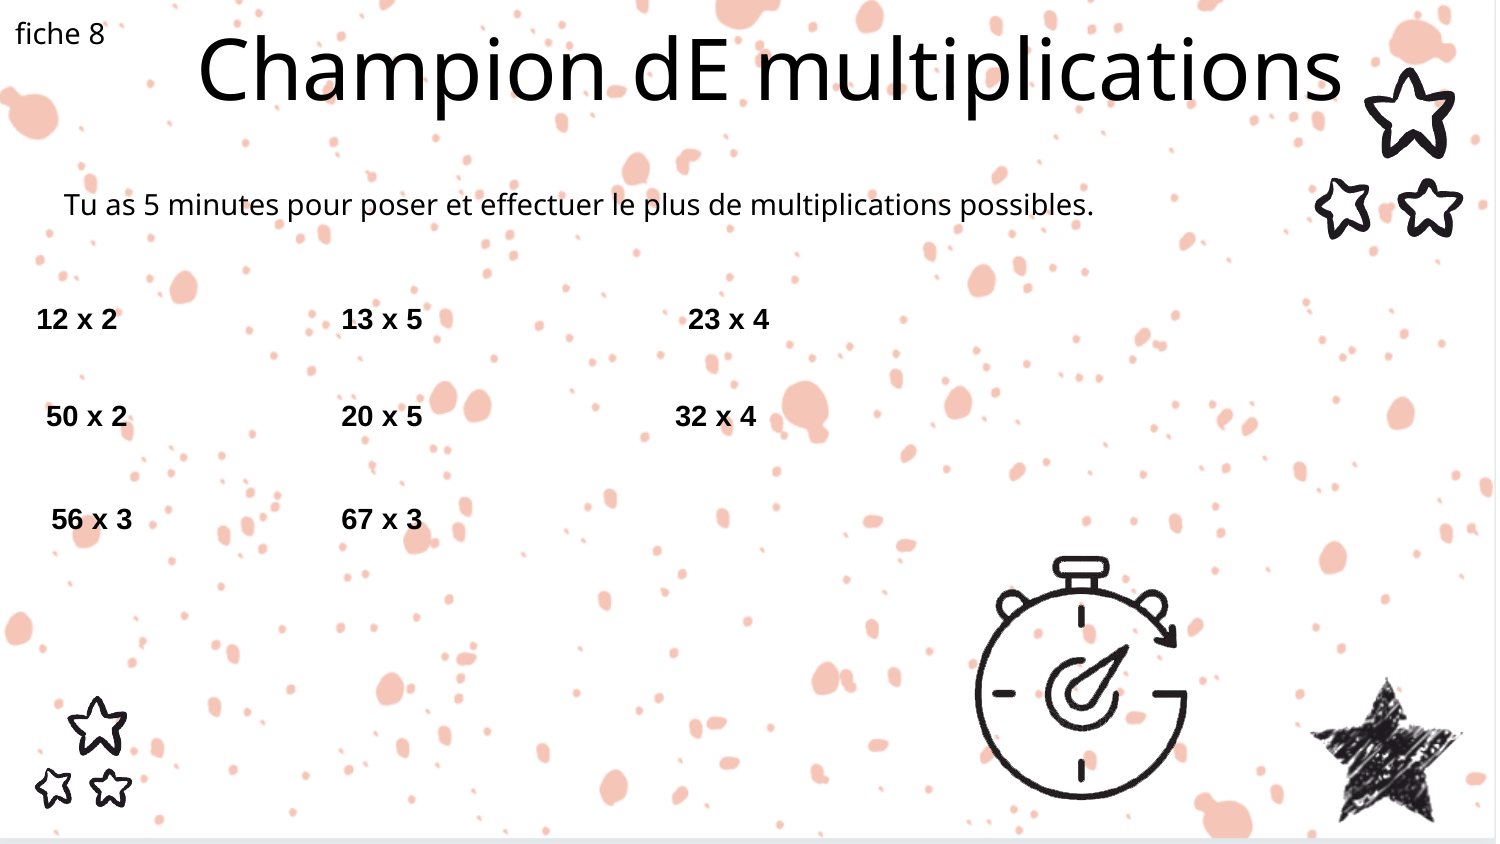

fiche 8
Champion dE multiplications
Tu as 5 minutes pour poser et effectuer le plus de multiplications possibles.
12 x 2
13 x 5
23 x 4
50 x 2
20 x 5
32 x 4
56 x 3
67 x 3